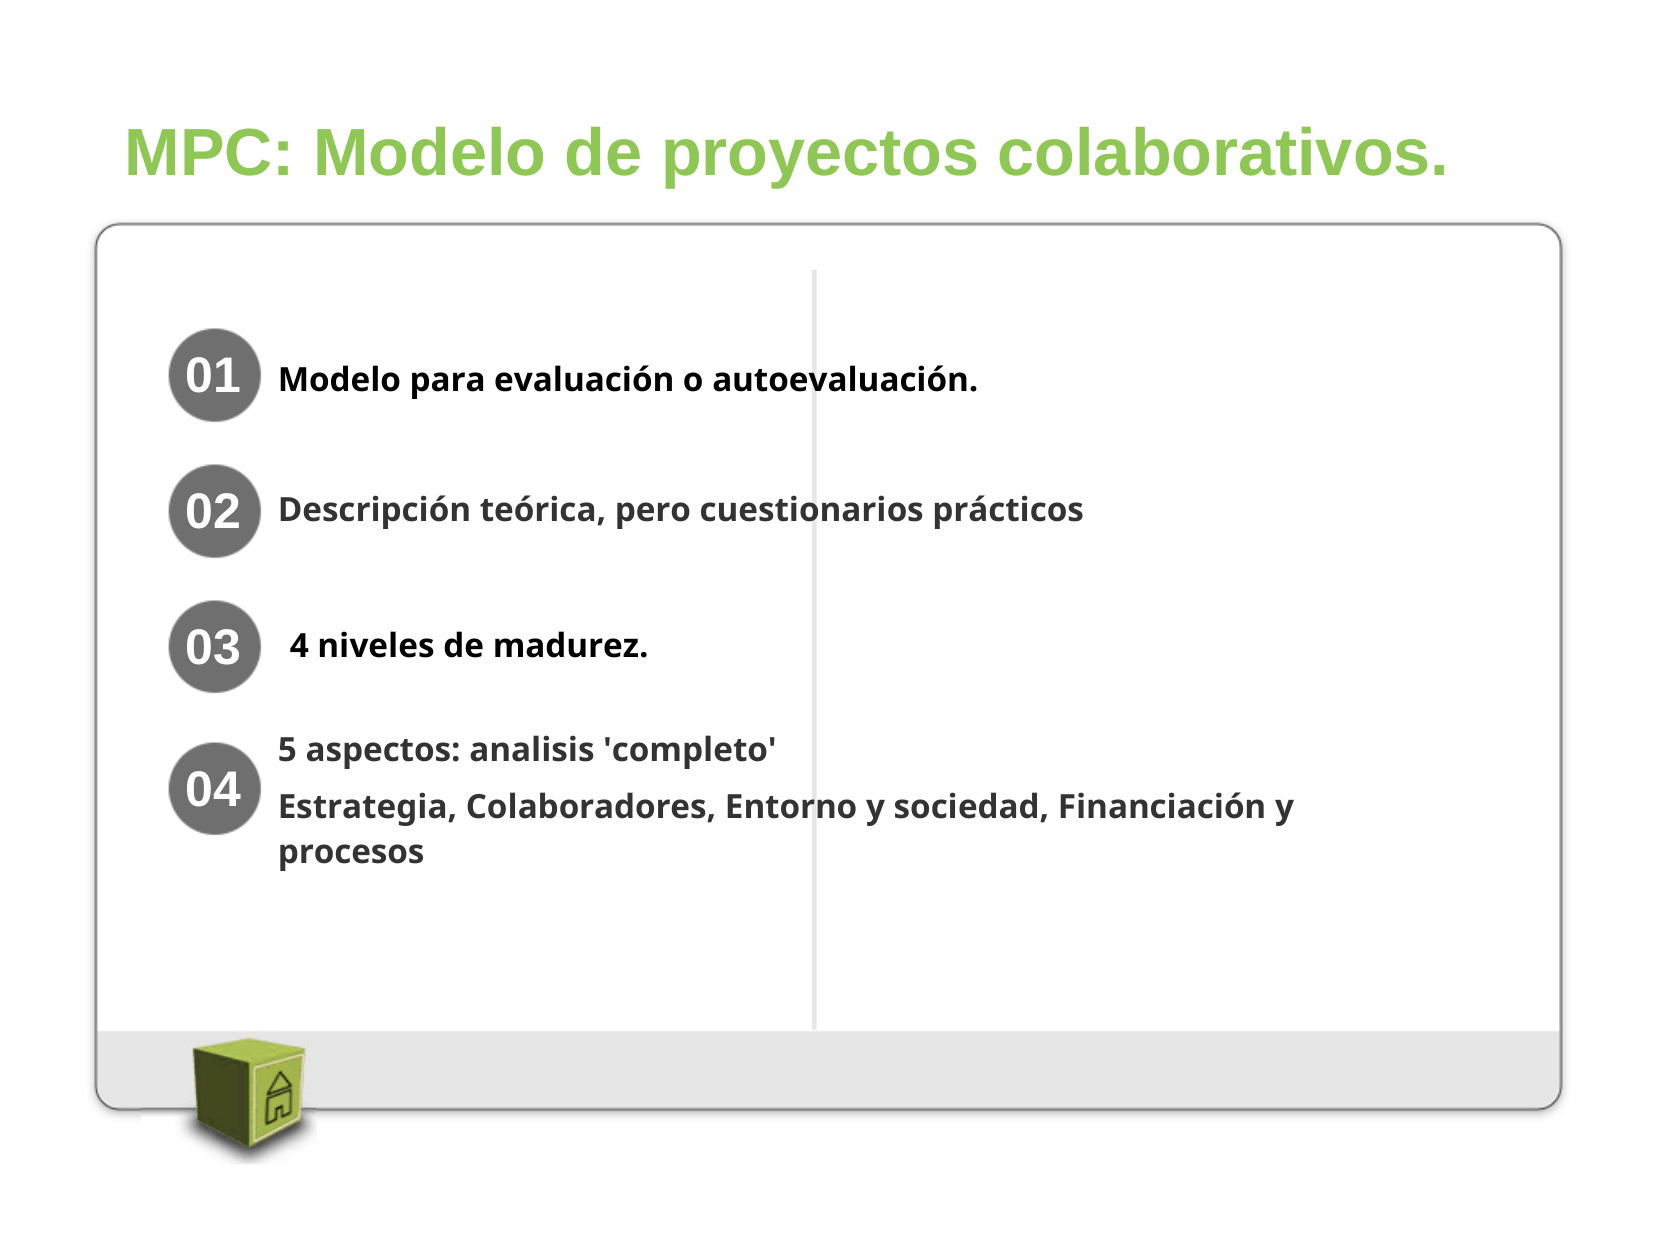

MPC: Modelo de proyectos colaborativos.
Modelo para evaluación o autoevaluación.
01
Descripción teórica, pero cuestionarios prácticos
02
4 niveles de madurez.
03
04
5 aspectos: analisis 'completo'
Estrategia, Colaboradores, Entorno y sociedad, Financiación y procesos